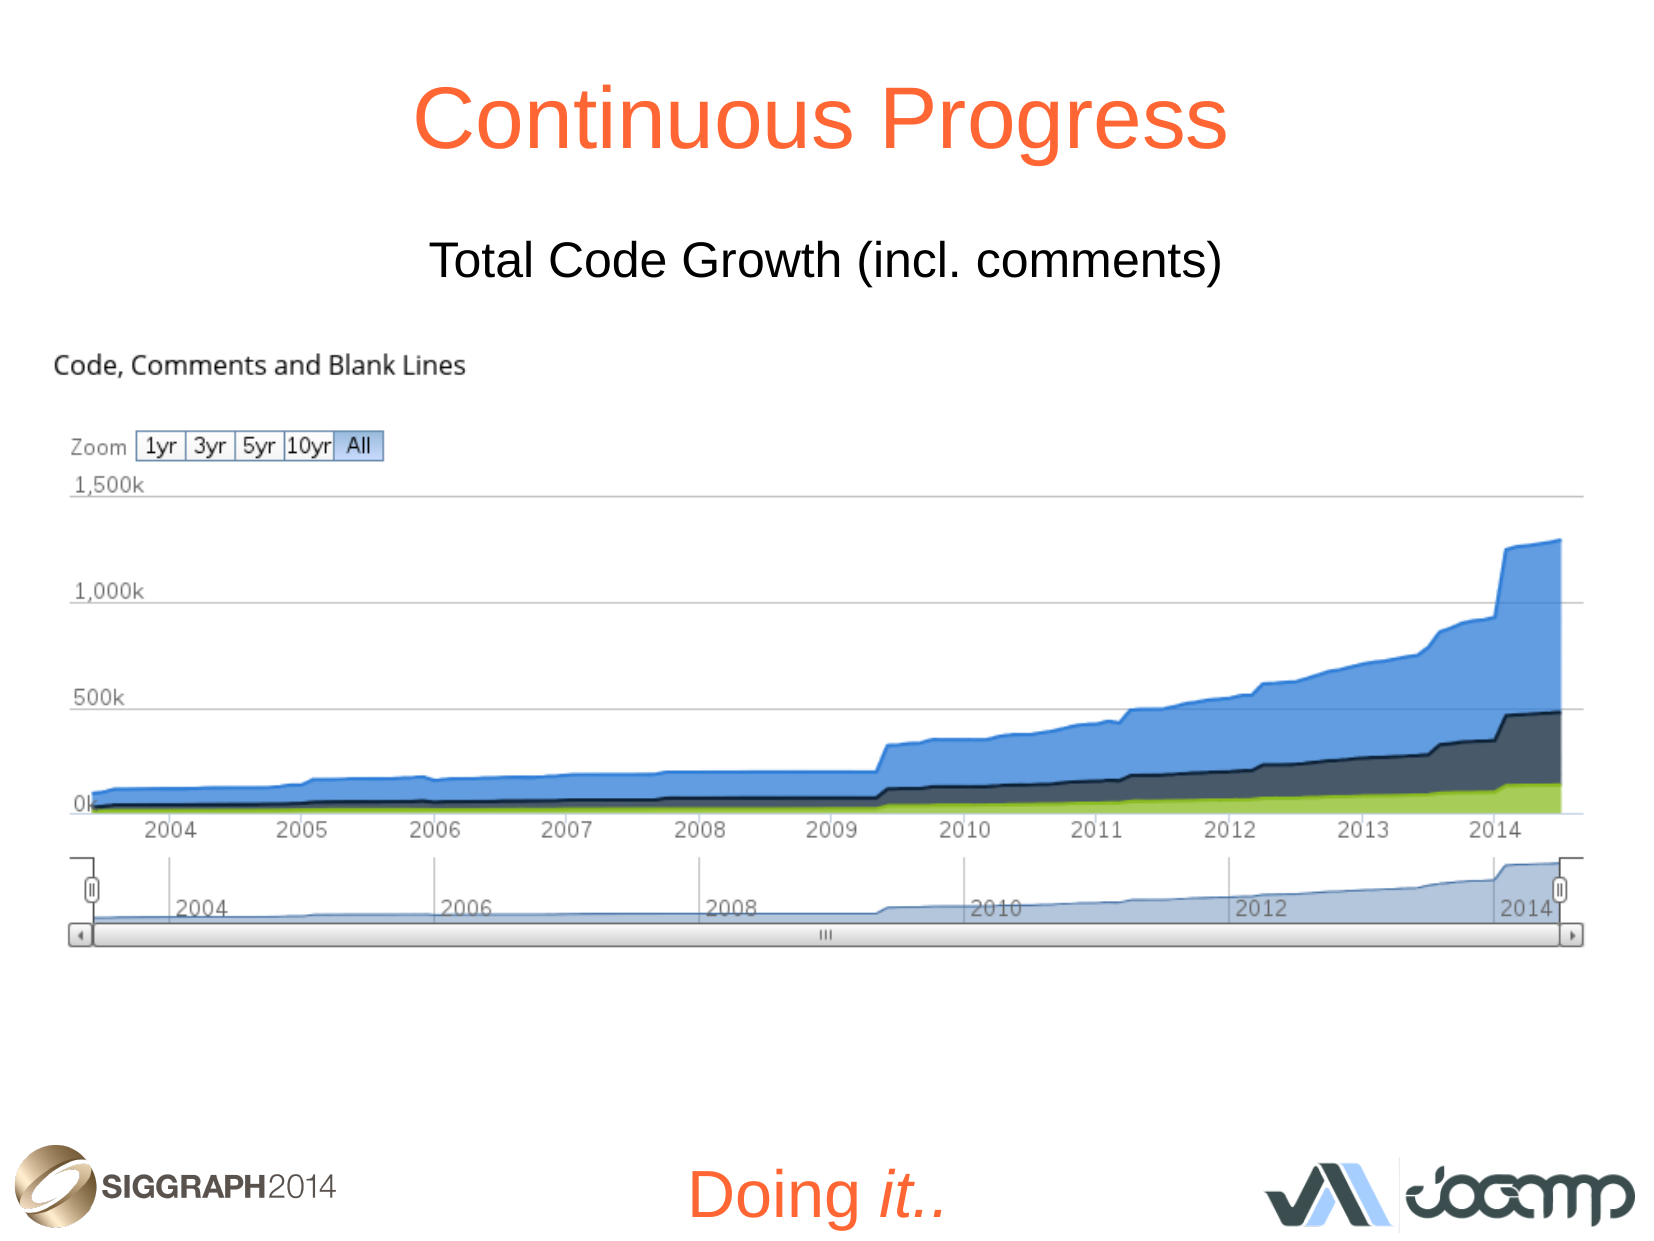

# Continuous Progress
Total Code Growth (incl. comments)
Doing it..